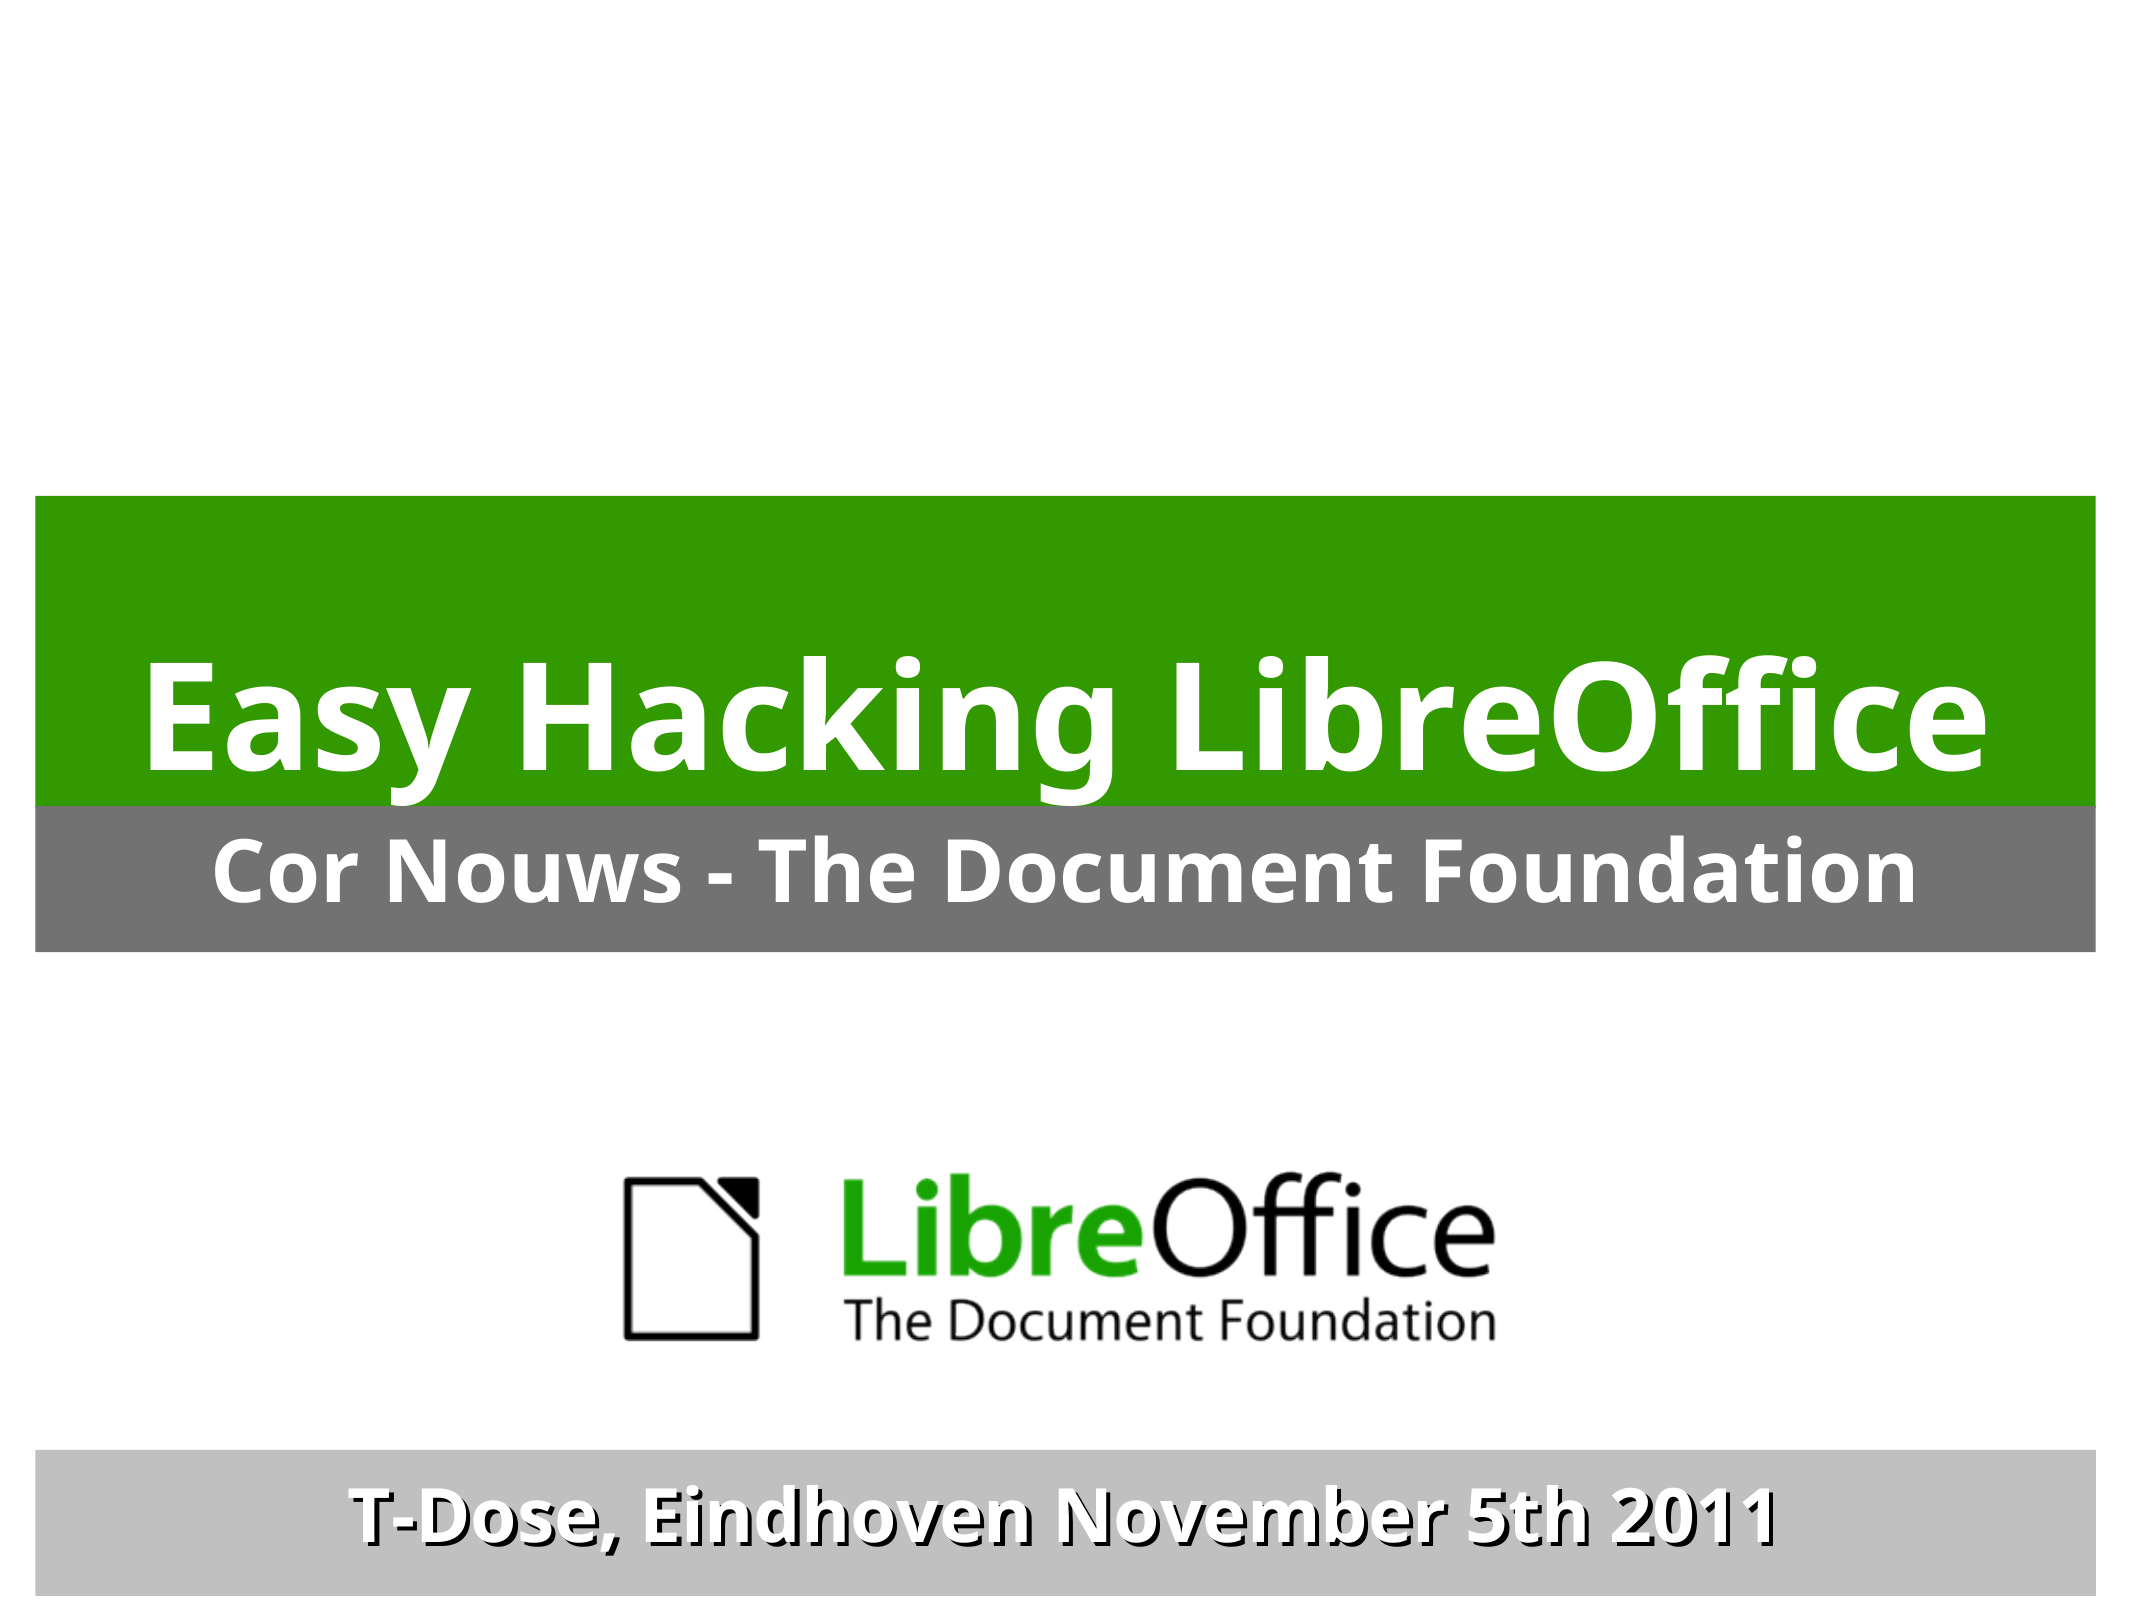

# Easy Hacking LibreOffice
Cor Nouws - The Document Foundation
T-Dose, Eindhoven November 5th 2011